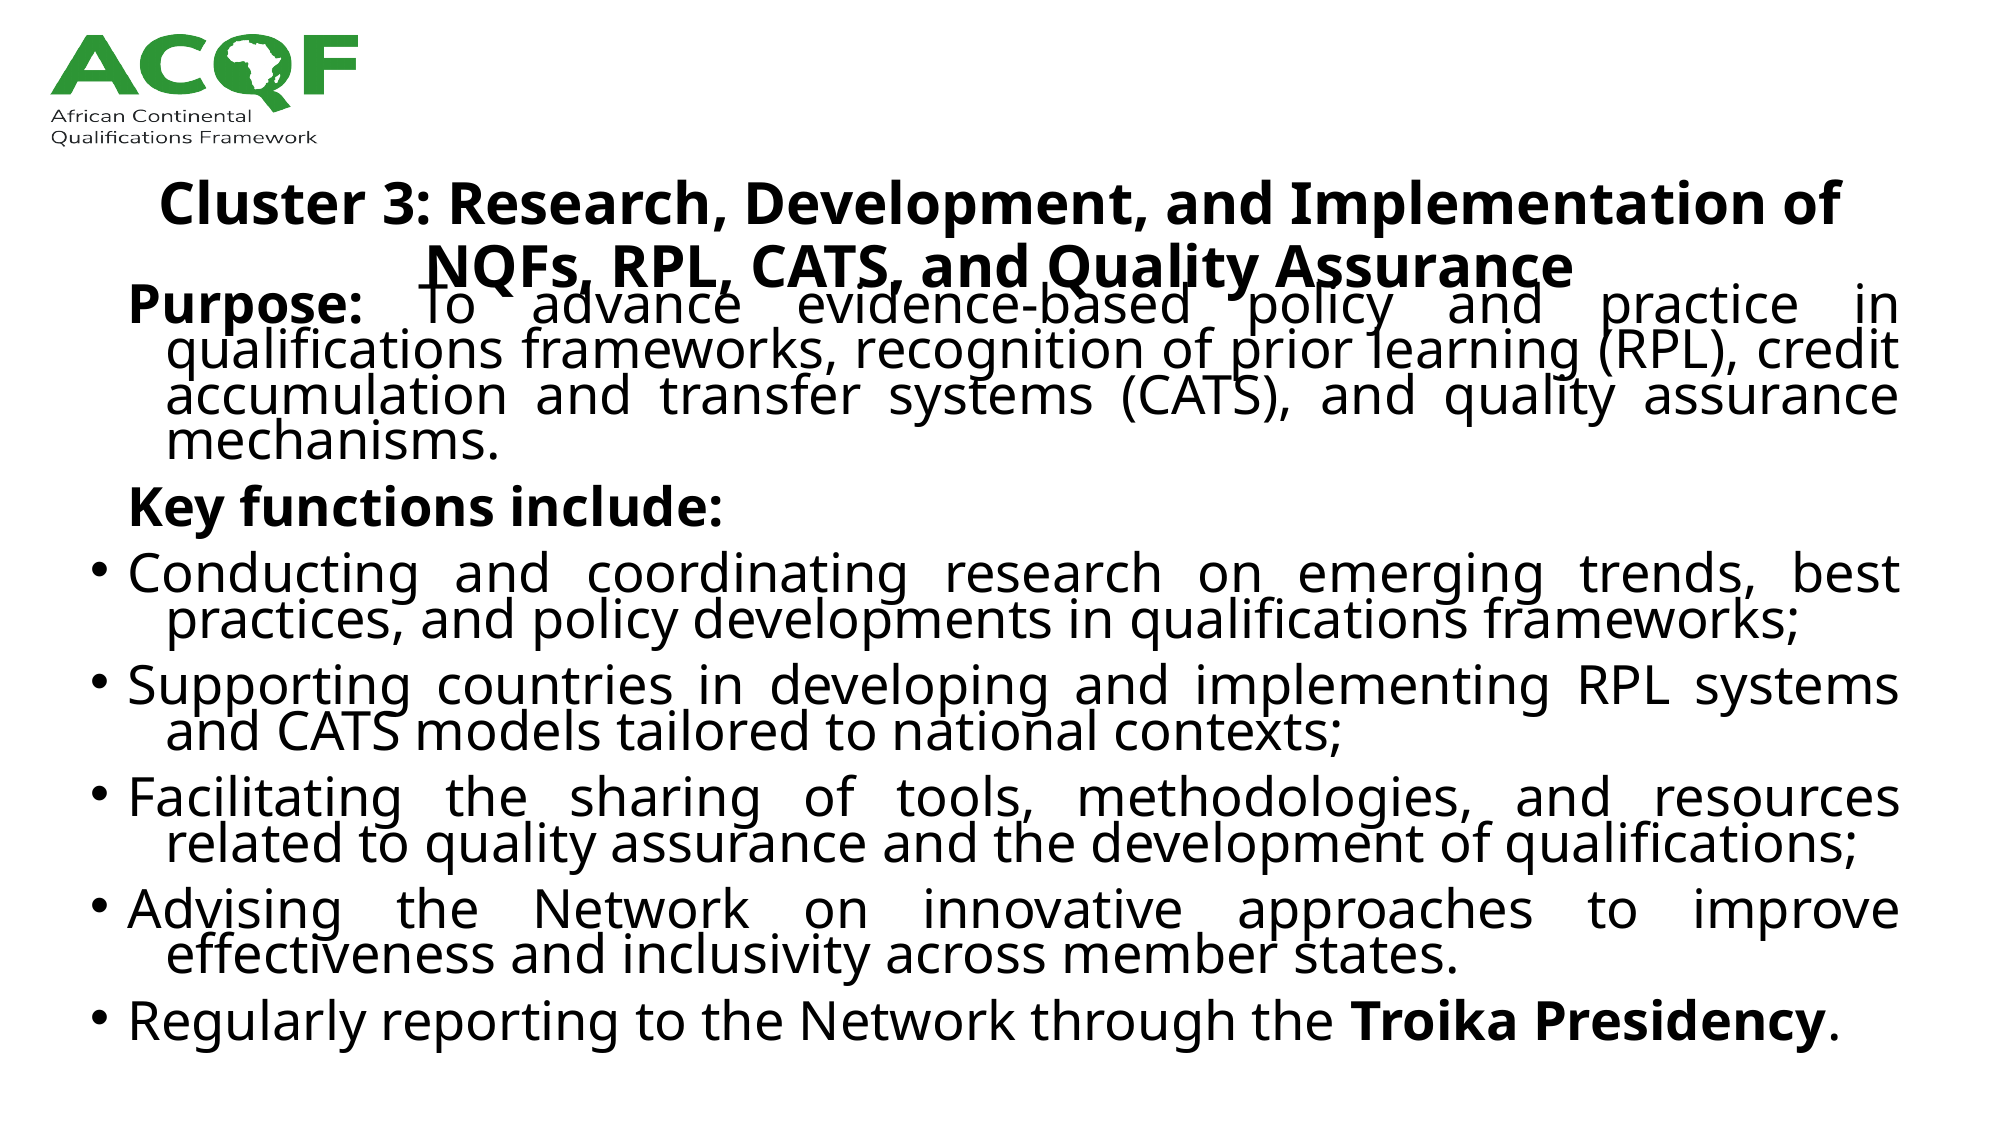

# Cluster 3: Research, Development, and Implementation of NQFs, RPL, CATS, and Quality Assurance
Purpose: To advance evidence-based policy and practice in qualifications frameworks, recognition of prior learning (RPL), credit accumulation and transfer systems (CATS), and quality assurance mechanisms.
Key functions include:
Conducting and coordinating research on emerging trends, best practices, and policy developments in qualifications frameworks;
Supporting countries in developing and implementing RPL systems and CATS models tailored to national contexts;
Facilitating the sharing of tools, methodologies, and resources related to quality assurance and the development of qualifications;
Advising the Network on innovative approaches to improve effectiveness and inclusivity across member states.
Regularly reporting to the Network through the Troika Presidency.